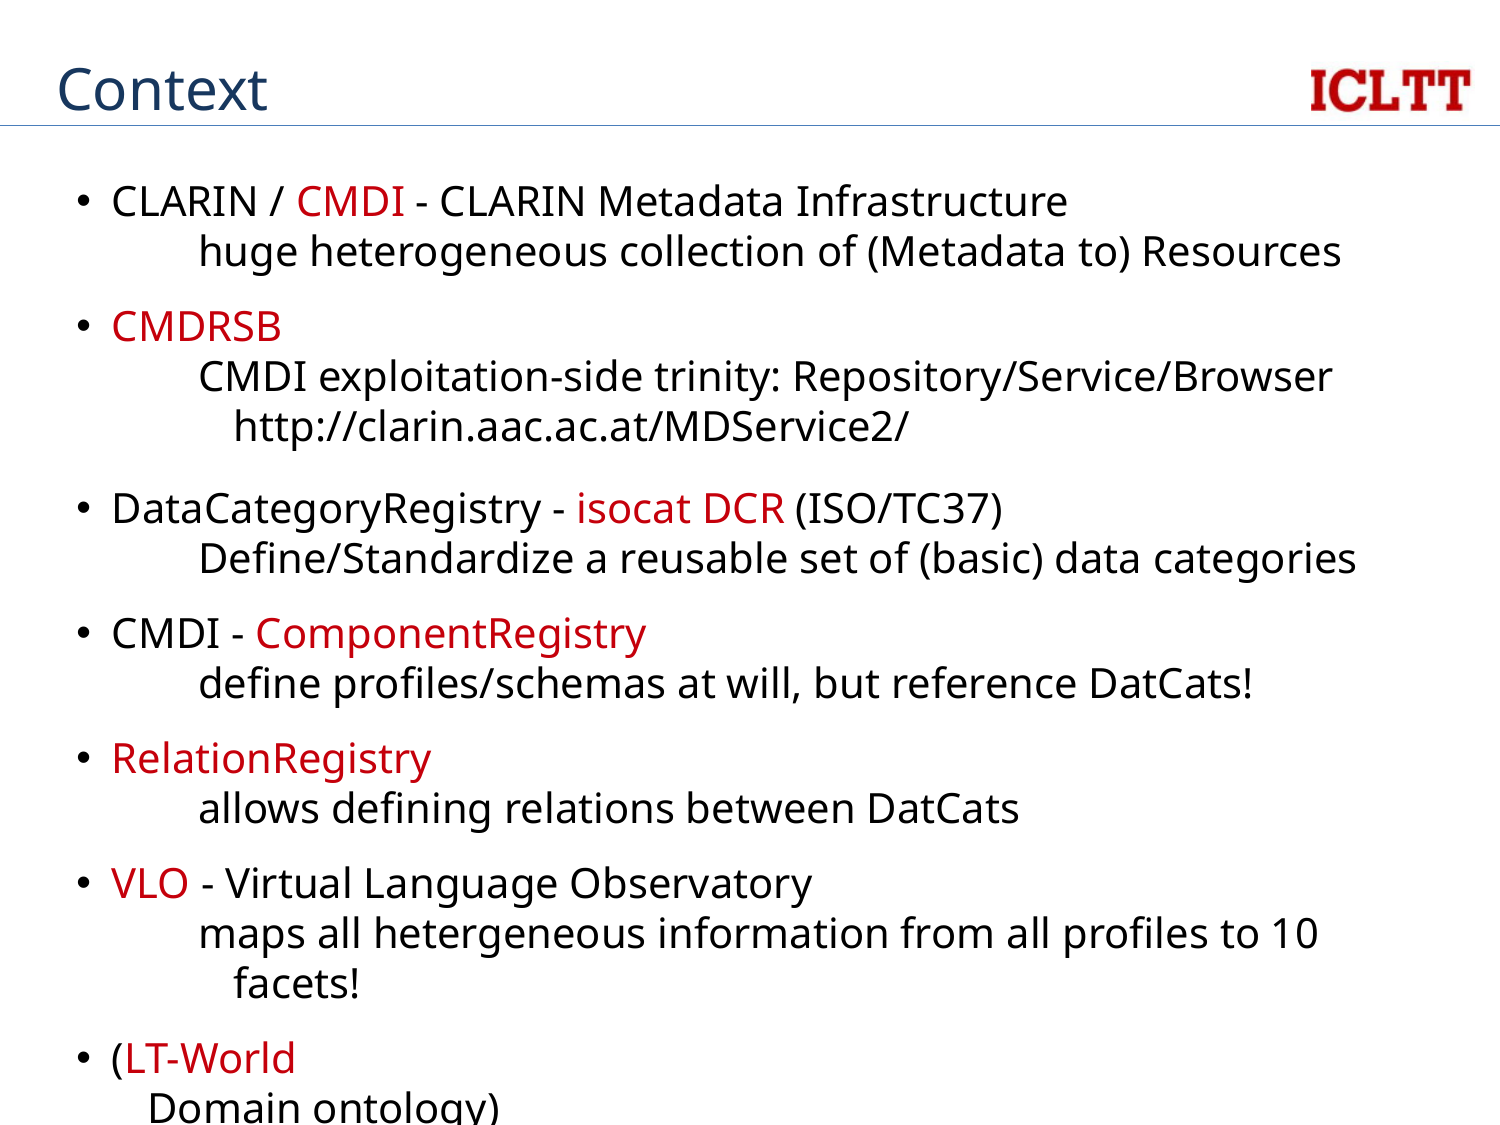

# Context
CLARIN / CMDI - CLARIN Metadata Infrastructure
huge heterogeneous collection of (Metadata to) Resources
CMDRSB
CMDI exploitation-side trinity: Repository/Service/Browser
http://clarin.aac.ac.at/MDService2/
DataCategoryRegistry - isocat DCR (ISO/TC37)
Define/Standardize a reusable set of (basic) data categories
CMDI - ComponentRegistry
define profiles/schemas at will, but reference DatCats!
RelationRegistry
allows defining relations between DatCats
VLO - Virtual Language Observatory
maps all hetergeneous information from all profiles to 10 facets!
(LT-World
Domain ontology)